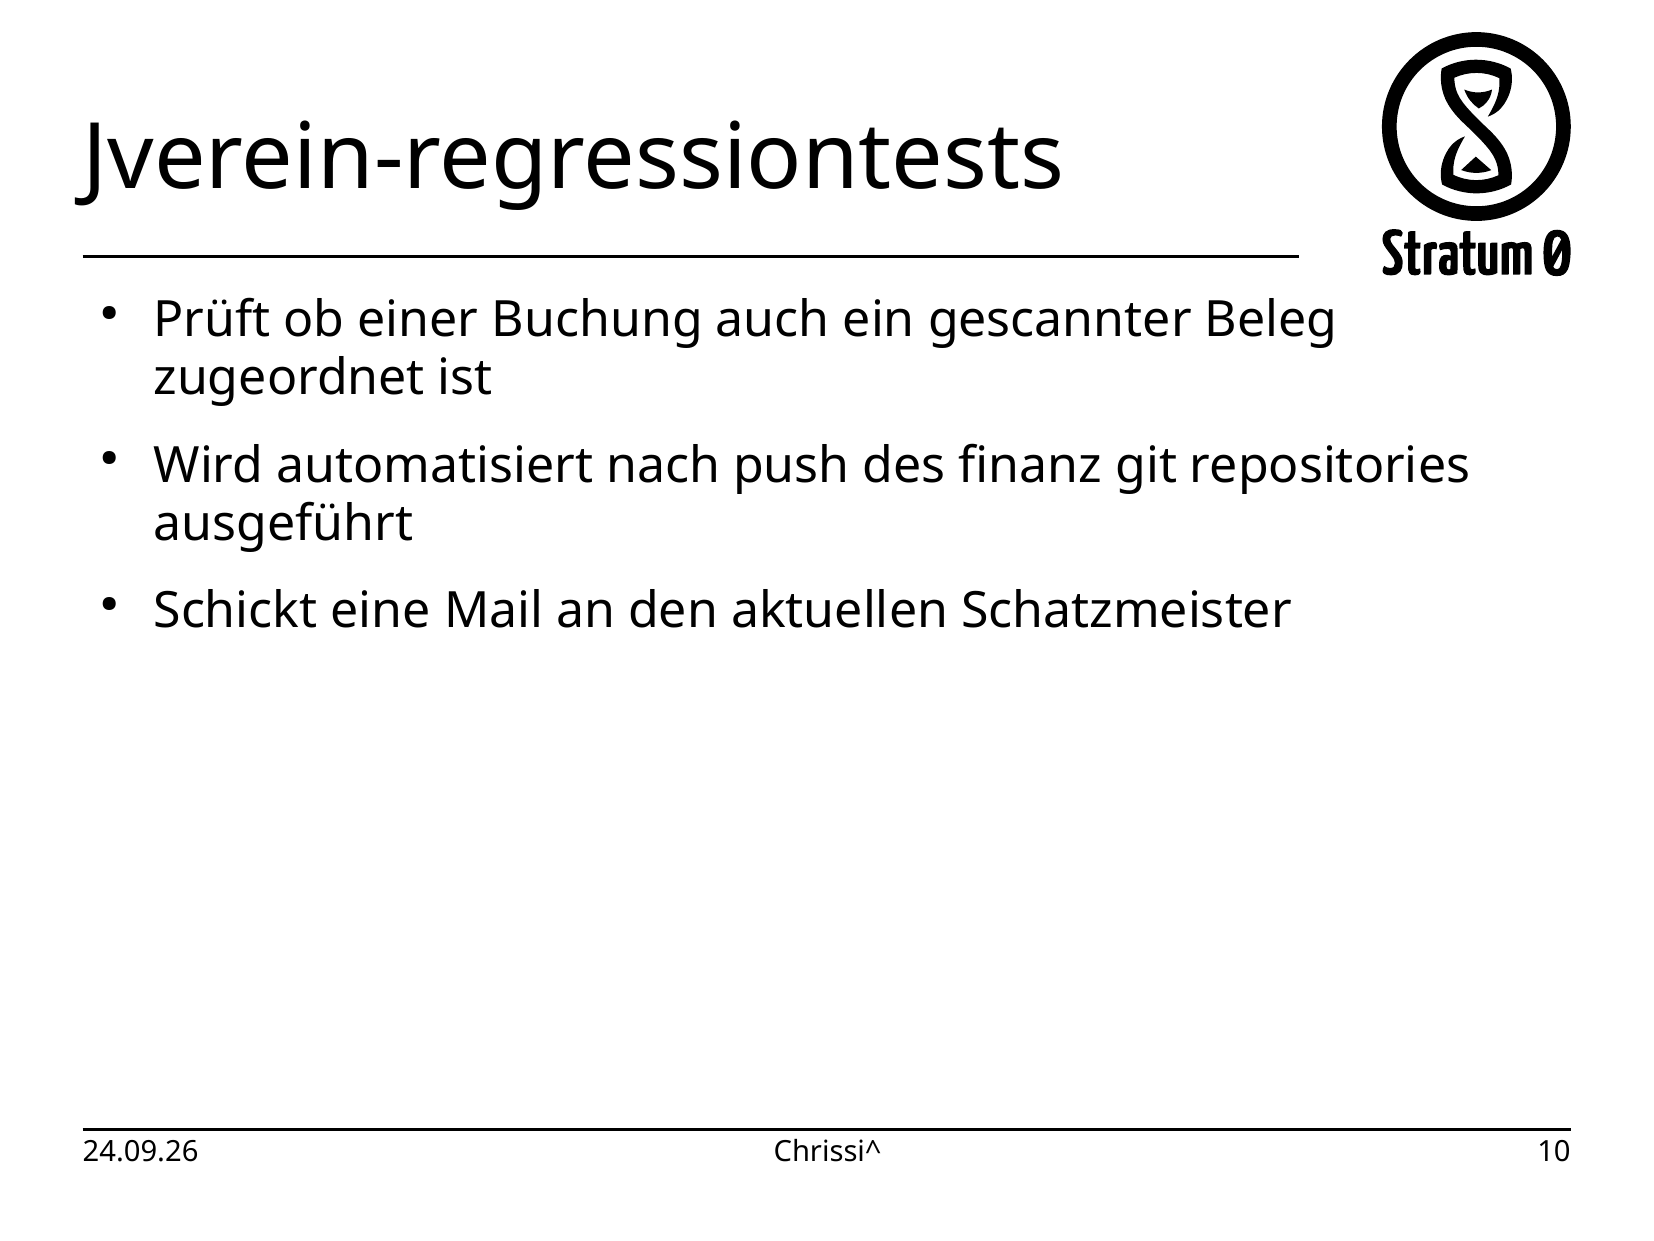

# Jverein-regressiontests
Prüft ob einer Buchung auch ein gescannter Beleg zugeordnet ist
Wird automatisiert nach push des finanz git repositories ausgeführt
Schickt eine Mail an den aktuellen Schatzmeister
Chrissi^
10